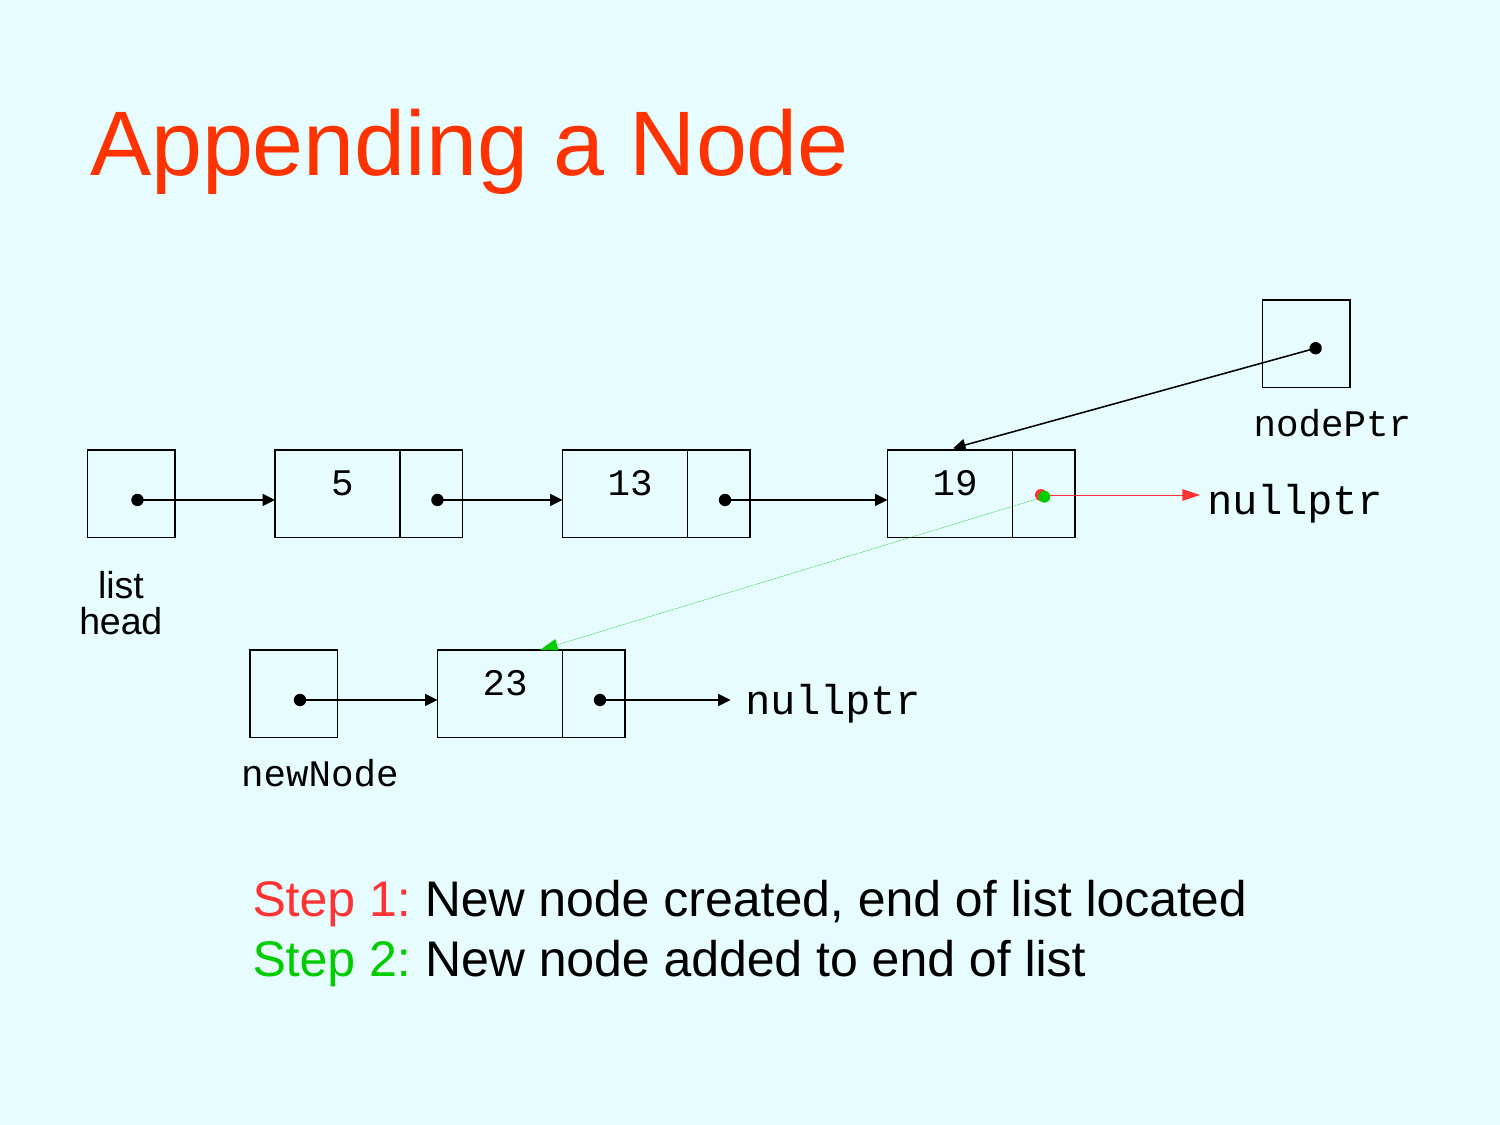

# Appending a Node
nodePtr
5
13
19
nullptr
list
head
23
nullptr
newNode
Step 1: New node created, end of list located
Step 2: New node added to end of list